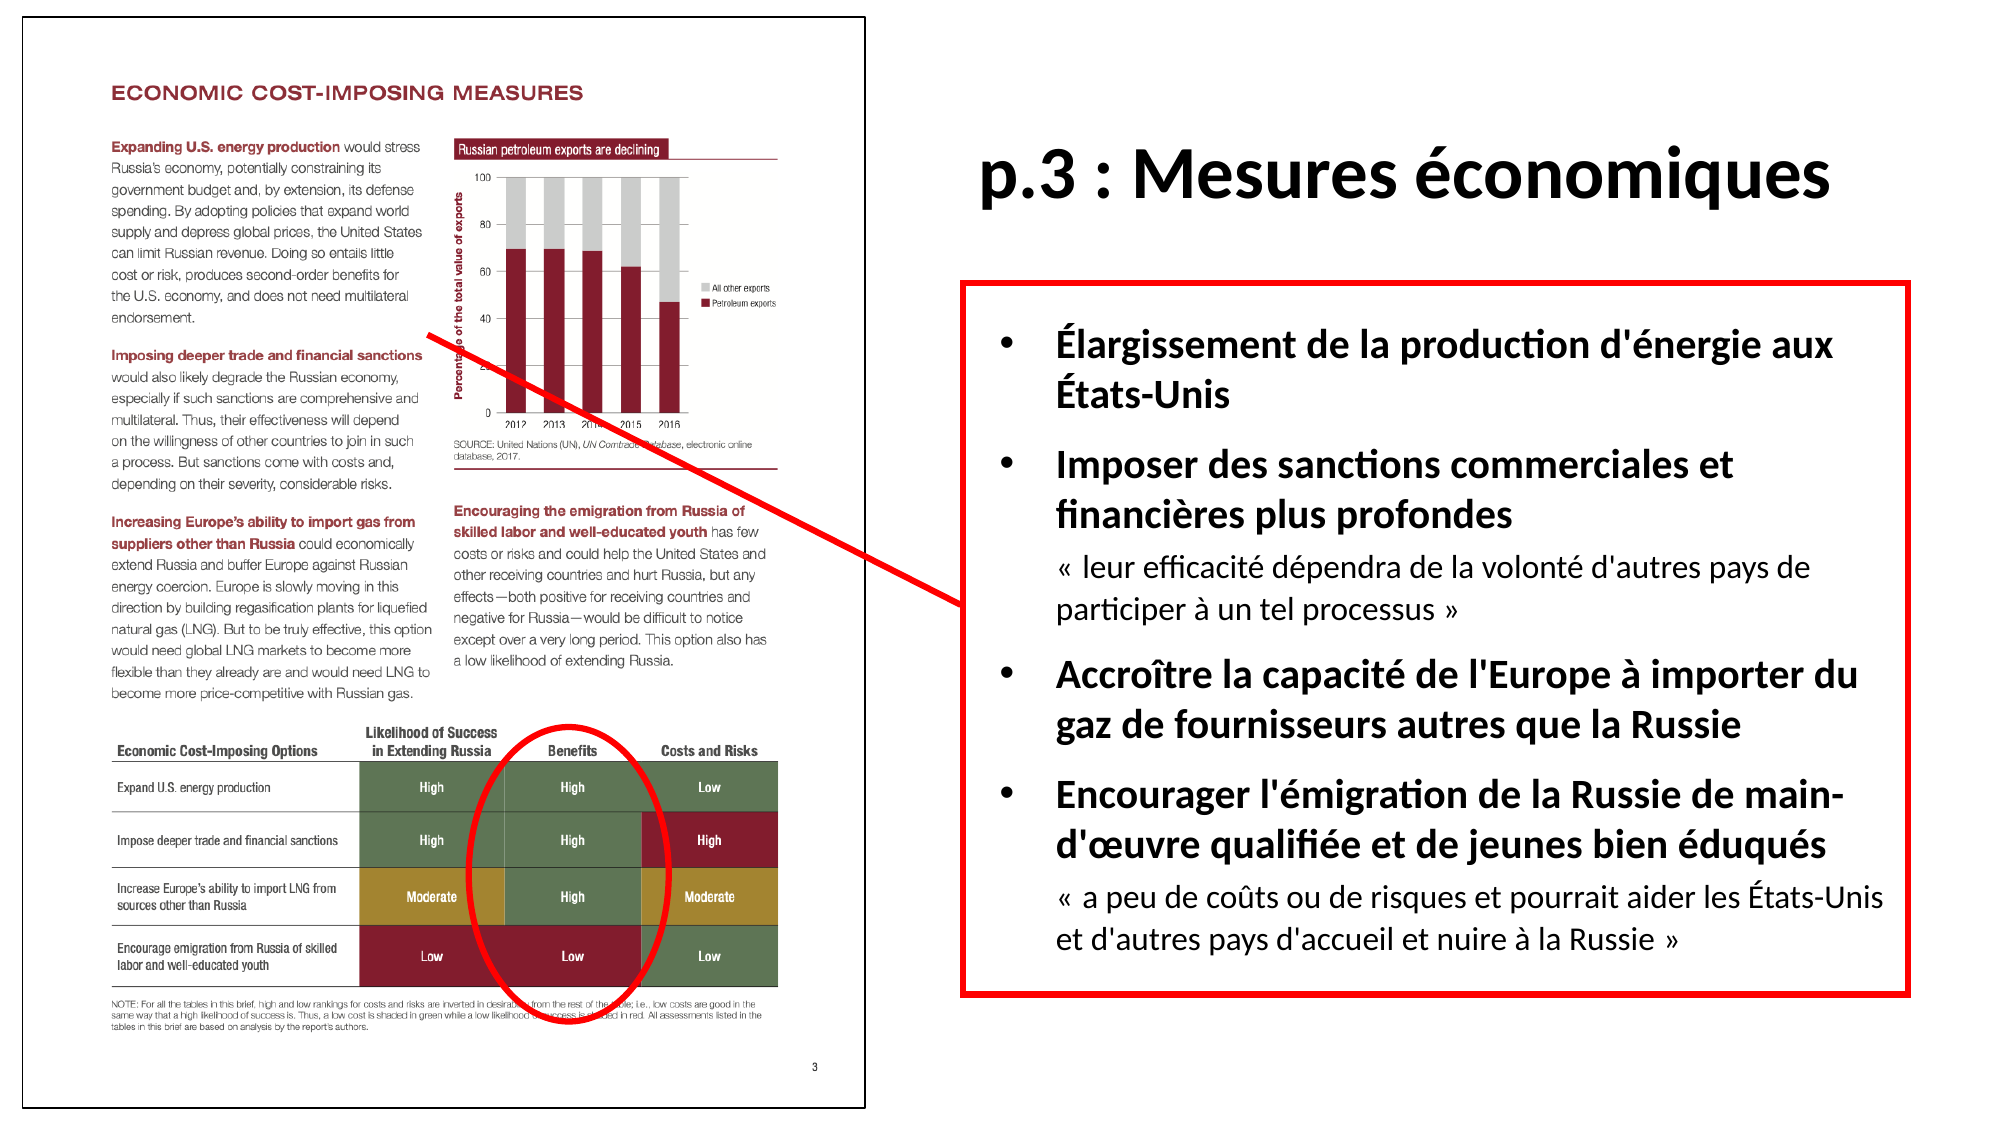

# p.3 : Mesures économiques
Élargissement de la production d'énergie aux États-Unis
Imposer des sanctions commerciales et financières plus profondes « leur efficacité dépendra de la volonté d'autres pays de participer à un tel processus »
Accroître la capacité de l'Europe à importer du gaz de fournisseurs autres que la Russie
Encourager l'émigration de la Russie de main-d'œuvre qualifiée et de jeunes bien éduqués « a peu de coûts ou de risques et pourrait aider les États-Unis et d'autres pays d'accueil et nuire à la Russie »